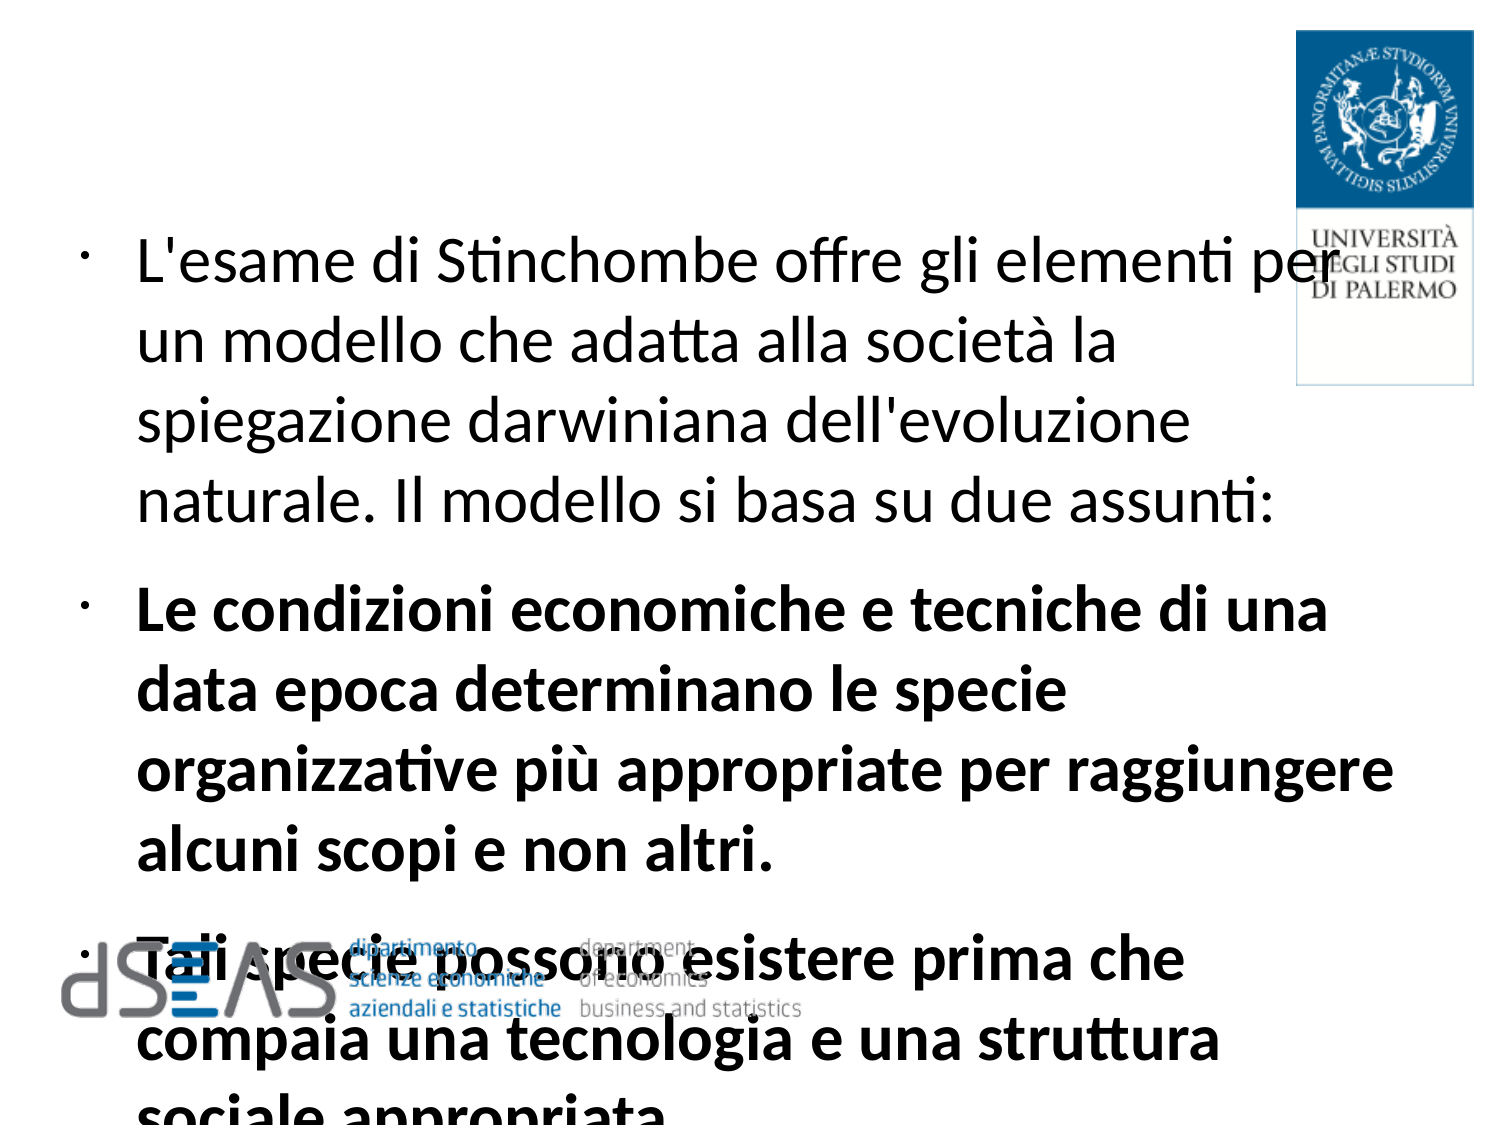

# L'esame di Stinchombe offre gli elementi per un modello che adatta alla società la spiegazione darwiniana dell'evoluzione naturale. Il modello si basa su due assunti:
Le condizioni economiche e tecniche di una data epoca determinano le specie organizzative più appropriate per raggiungere alcuni scopi e non altri.
Tali specie possono esistere prima che compaia una tecnologia e una struttura sociale appropriata.